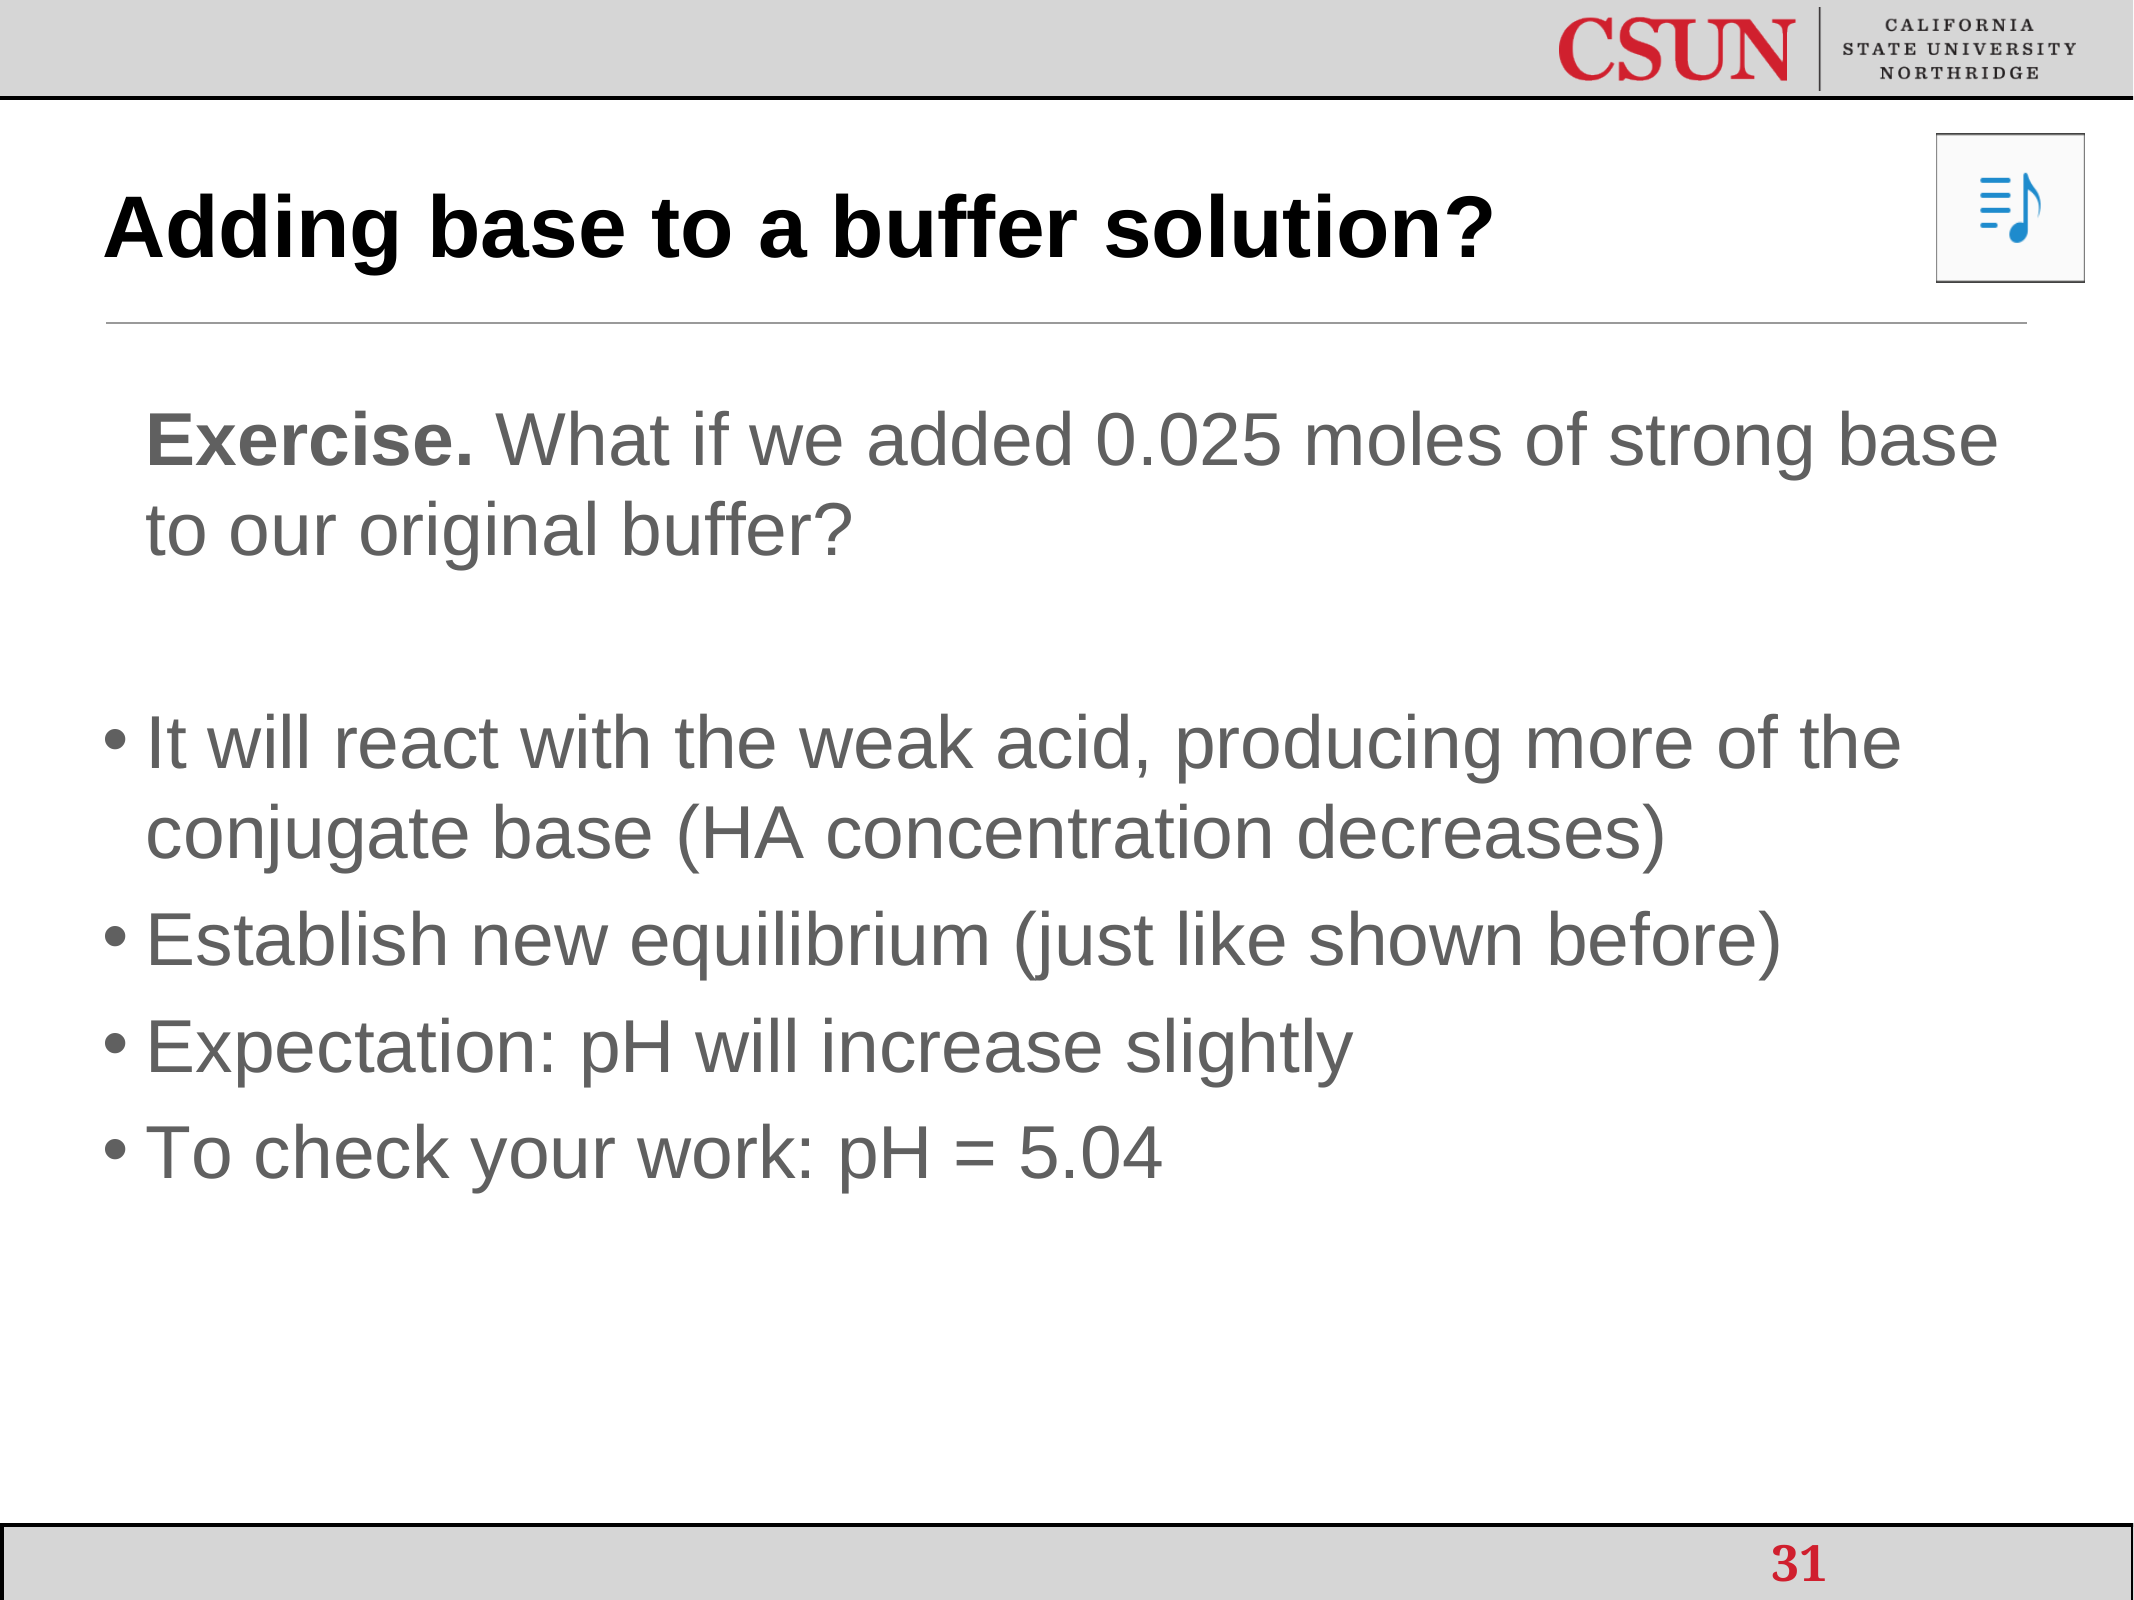

# Adding base to a buffer solution?
Exercise. What if we added 0.025 moles of strong base to our original buffer?
It will react with the weak acid, producing more of the conjugate base (HA concentration decreases)
Establish new equilibrium (just like shown before)
Expectation: pH will increase slightly
To check your work: pH = 5.04
31